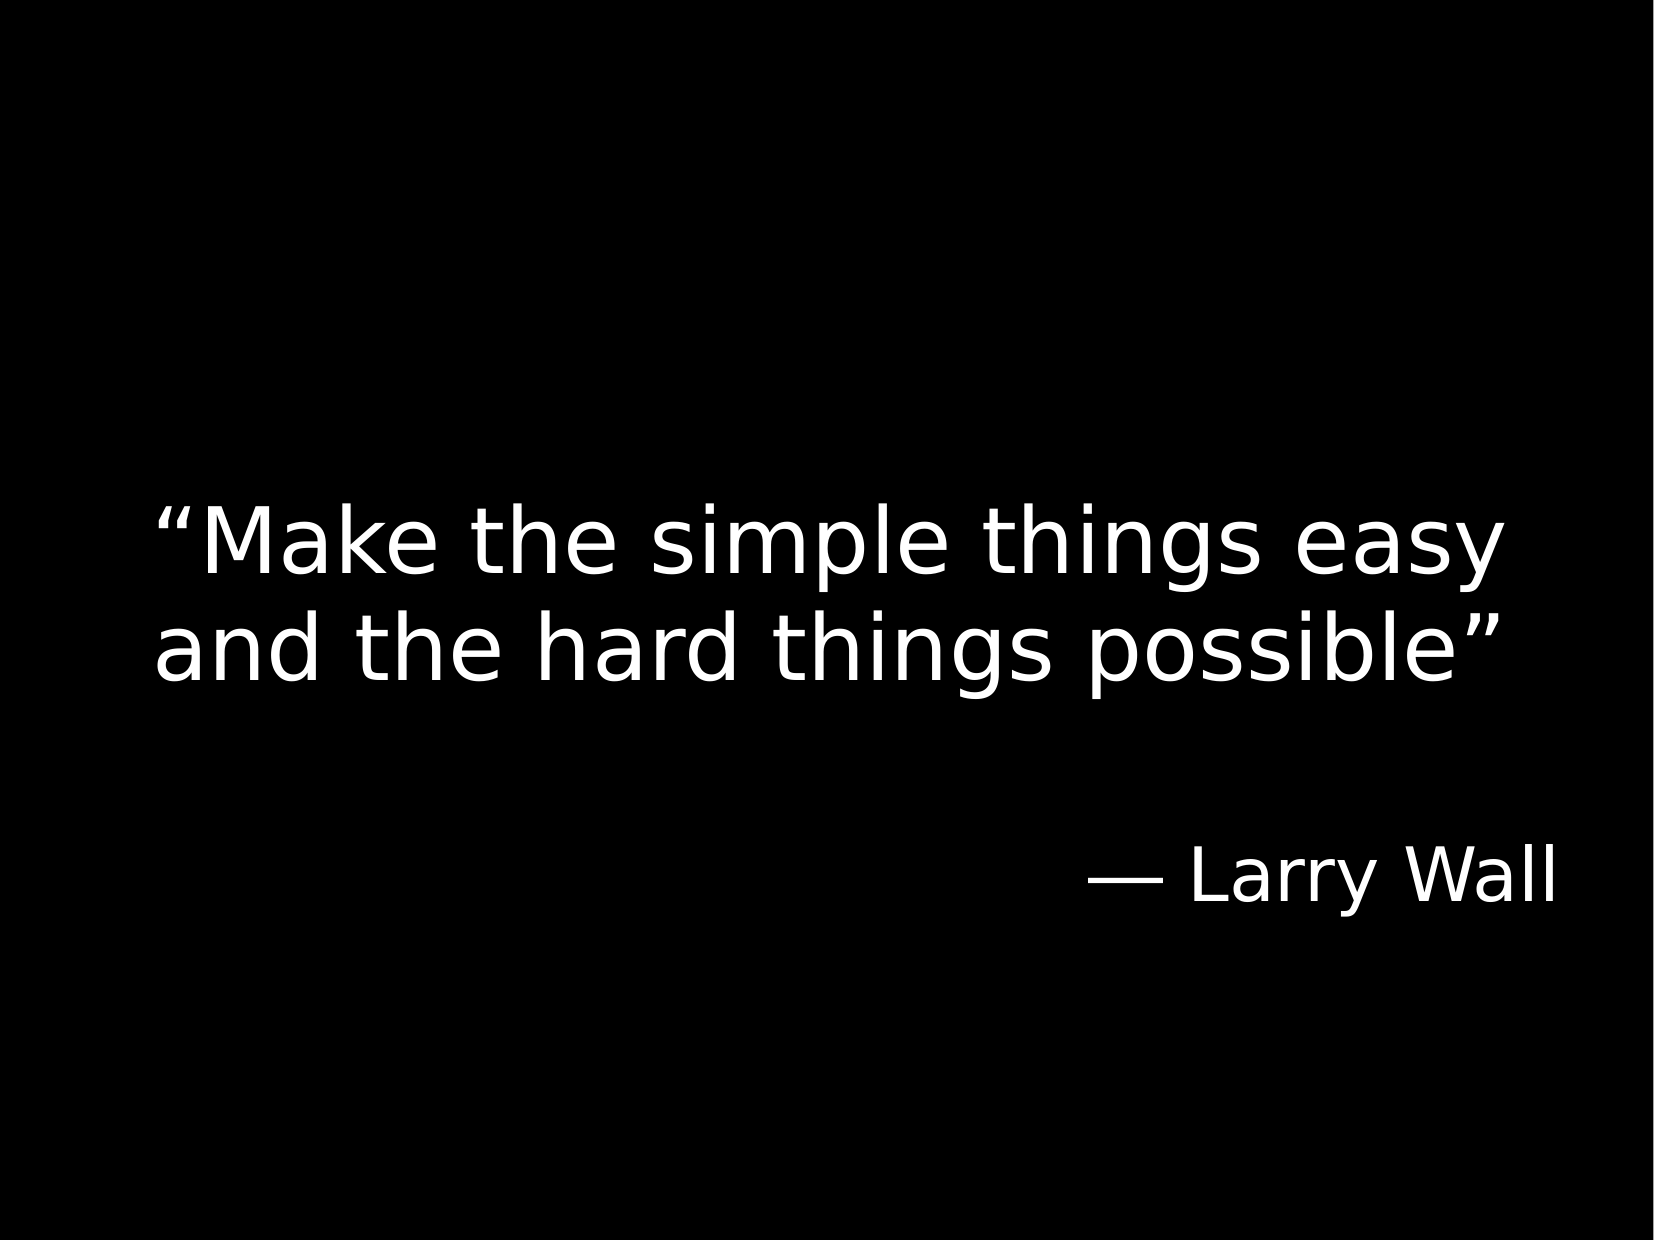

# “Make the simple things easy and the hard things possible”
― Larry Wall